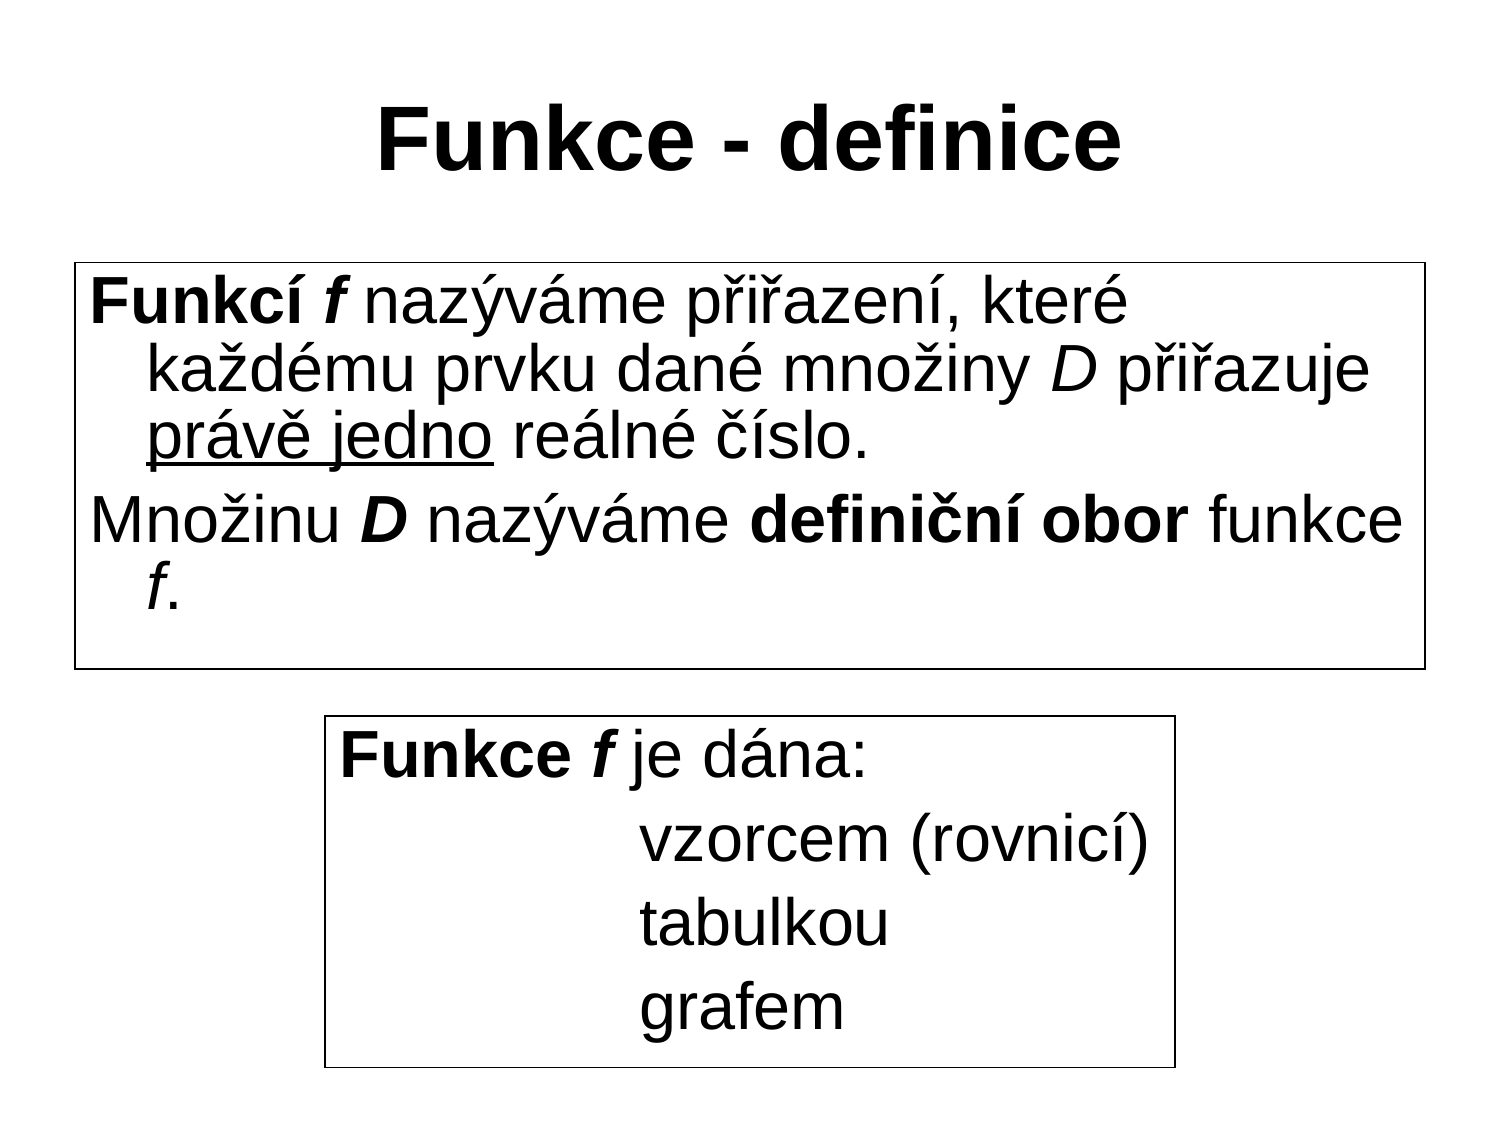

# Funkce - definice
Funkcí f nazýváme přiřazení, které každému prvku dané množiny D přiřazuje právě jedno reálné číslo.
Množinu D nazýváme definiční obor funkce f.
Funkce f je dána:
			vzorcem (rovnicí)
			tabulkou
			grafem